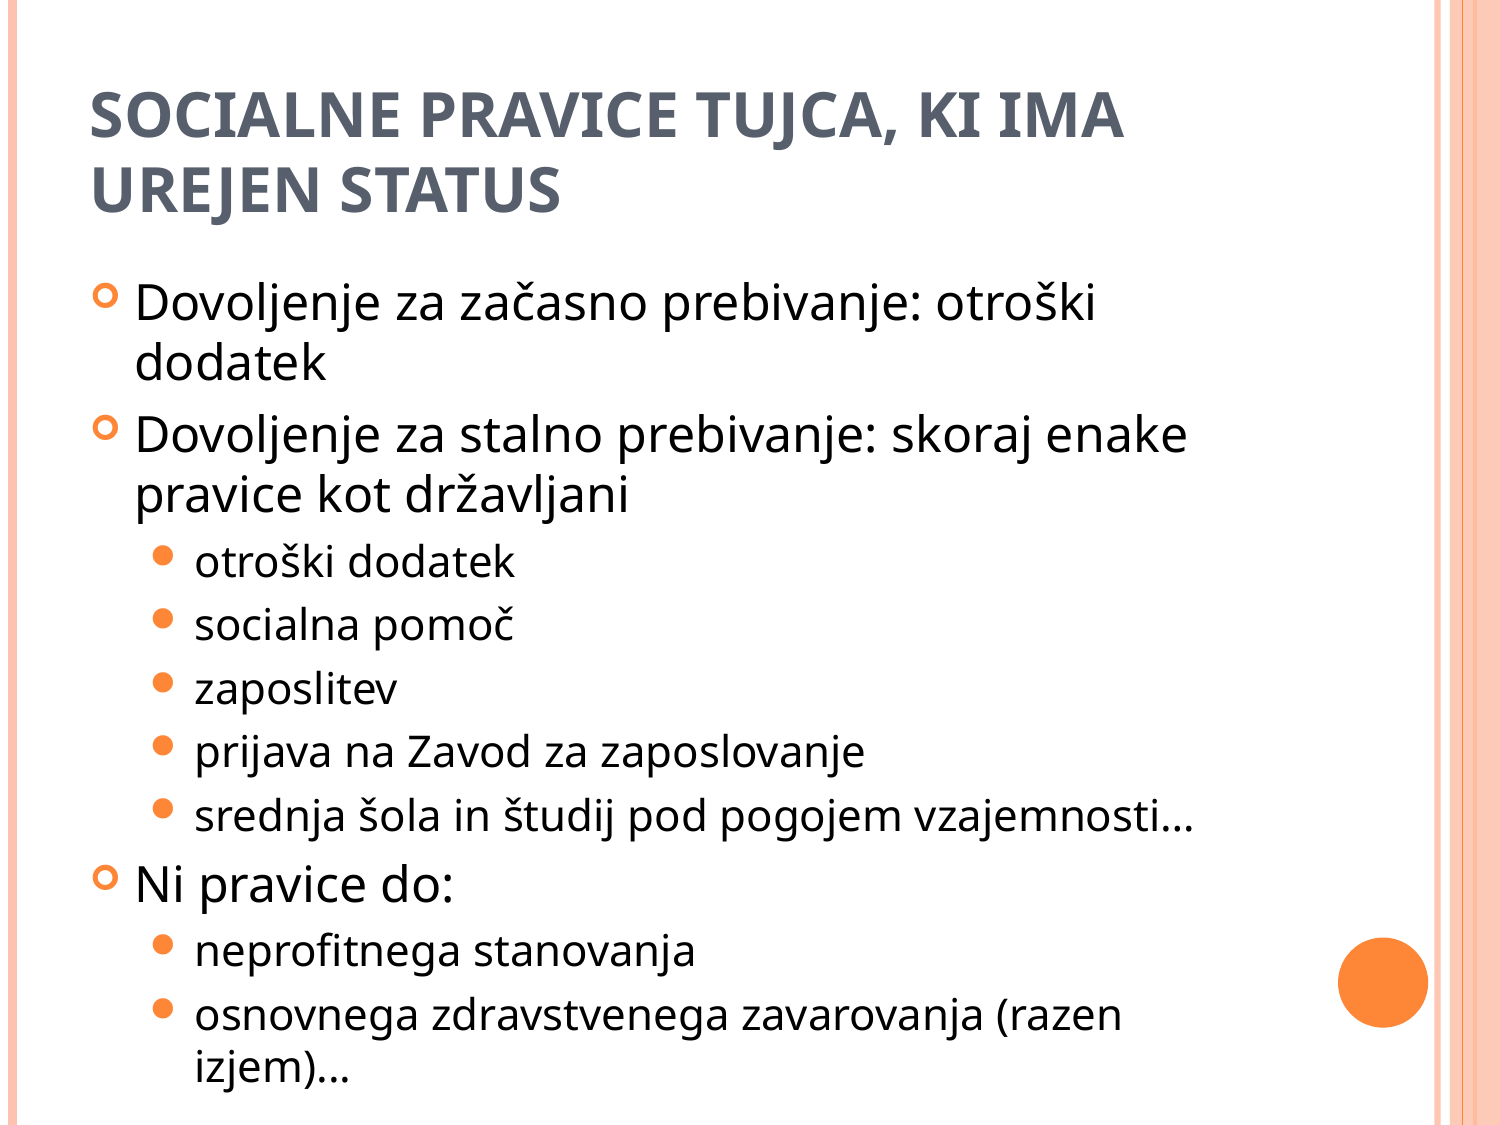

# SOCIALNE PRAVICE TUJCA, KI IMA UREJEN STATUS
Dovoljenje za začasno prebivanje: otroški dodatek
Dovoljenje za stalno prebivanje: skoraj enake pravice kot državljani
otroški dodatek
socialna pomoč
zaposlitev
prijava na Zavod za zaposlovanje
srednja šola in študij pod pogojem vzajemnosti…
Ni pravice do:
neprofitnega stanovanja
osnovnega zdravstvenega zavarovanja (razen izjem)...